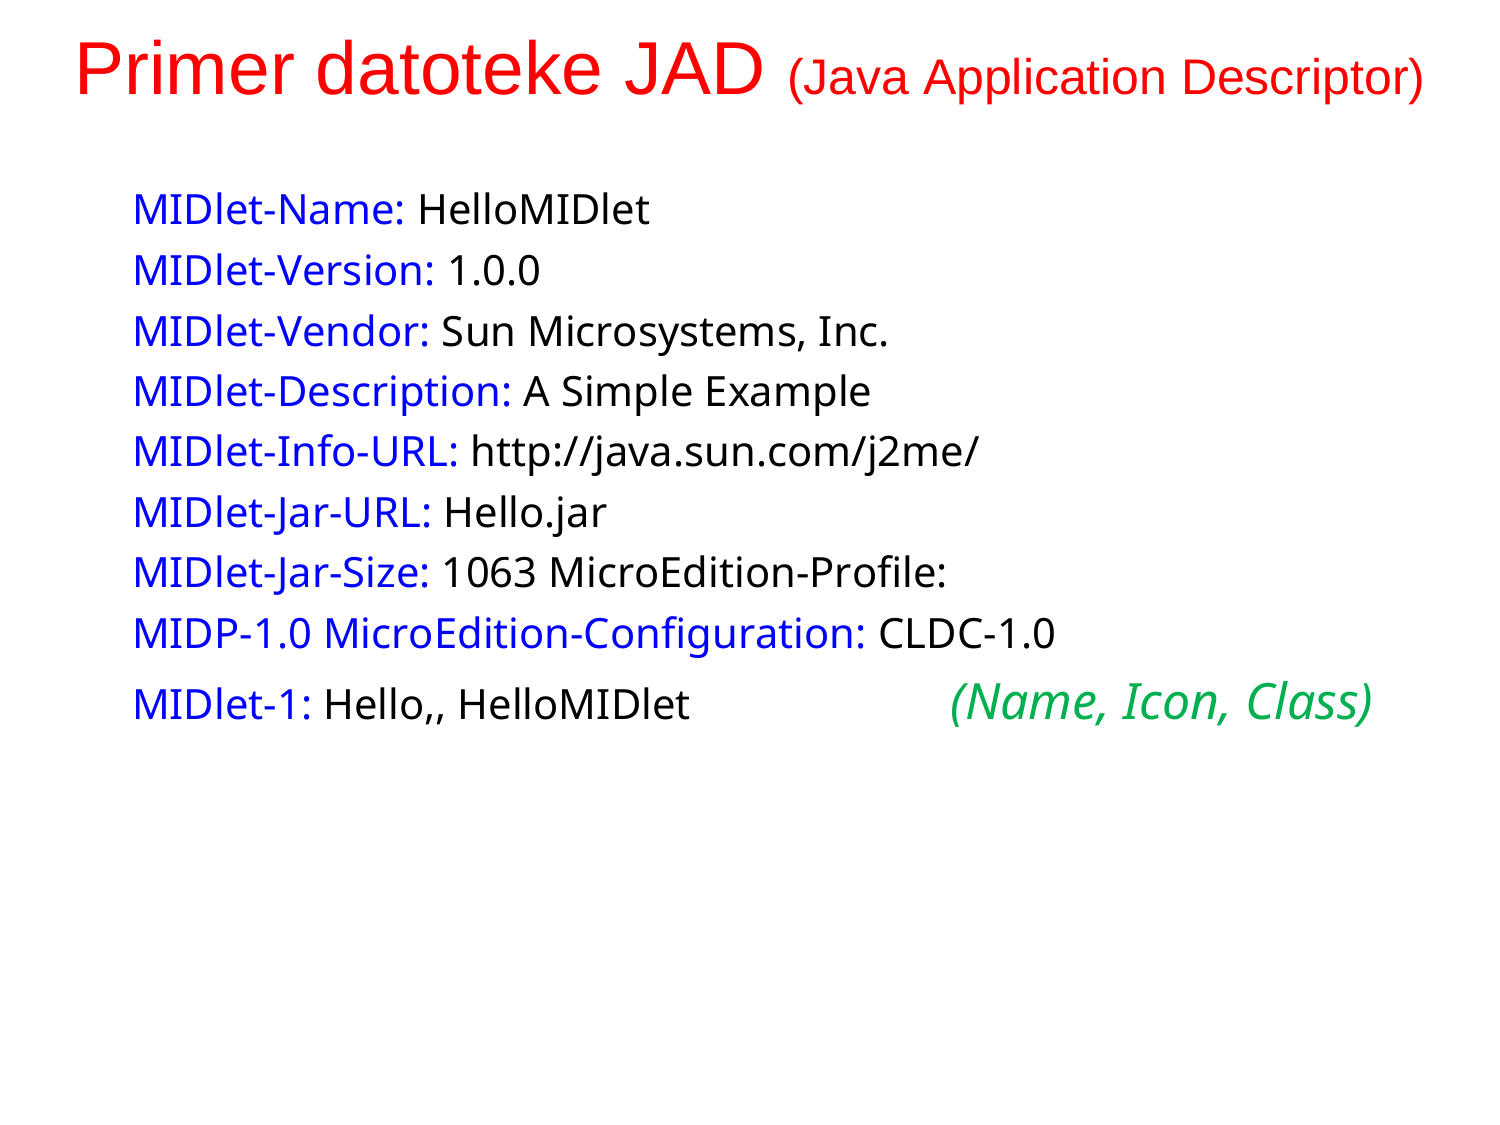

# Primer datoteke JAD (Java Application Descriptor)
MIDlet-Name: HelloMIDlet
MIDlet-Version: 1.0.0
MIDlet-Vendor: Sun Microsystems, Inc.
MIDlet-Description: A Simple Example
MIDlet-Info-URL: http://java.sun.com/j2me/
MIDlet-Jar-URL: Hello.jar
MIDlet-Jar-Size: 1063 MicroEdition-Profile:
MIDP-1.0 MicroEdition-Configuration: CLDC-1.0
MIDlet-1: Hello,, HelloMIDlet (Name, Icon, Class)